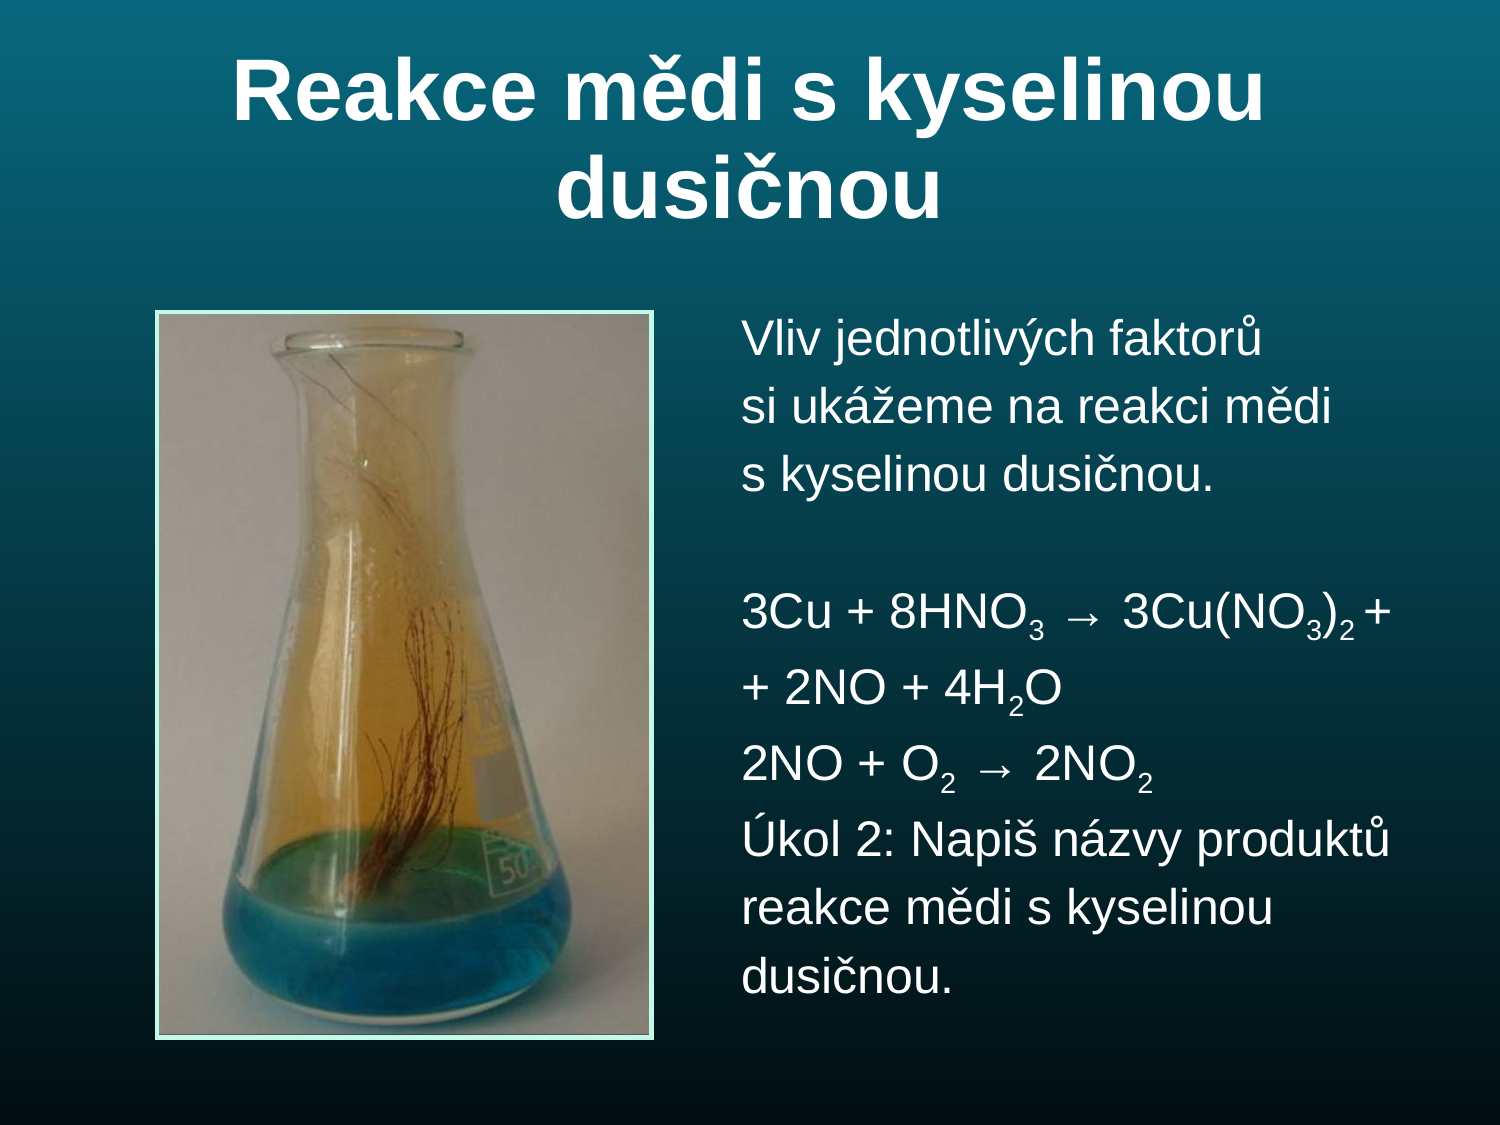

# Reakce mědi s kyselinou dusičnou
Vliv jednotlivých faktorů
si ukážeme na reakci mědi
s kyselinou dusičnou.
3Cu + 8HNO3 → 3Cu(NO3)2 +
+ 2NO + 4H2O
2NO + O2 → 2NO2
Úkol 2: Napiš názvy produktů
reakce mědi s kyselinou
dusičnou.